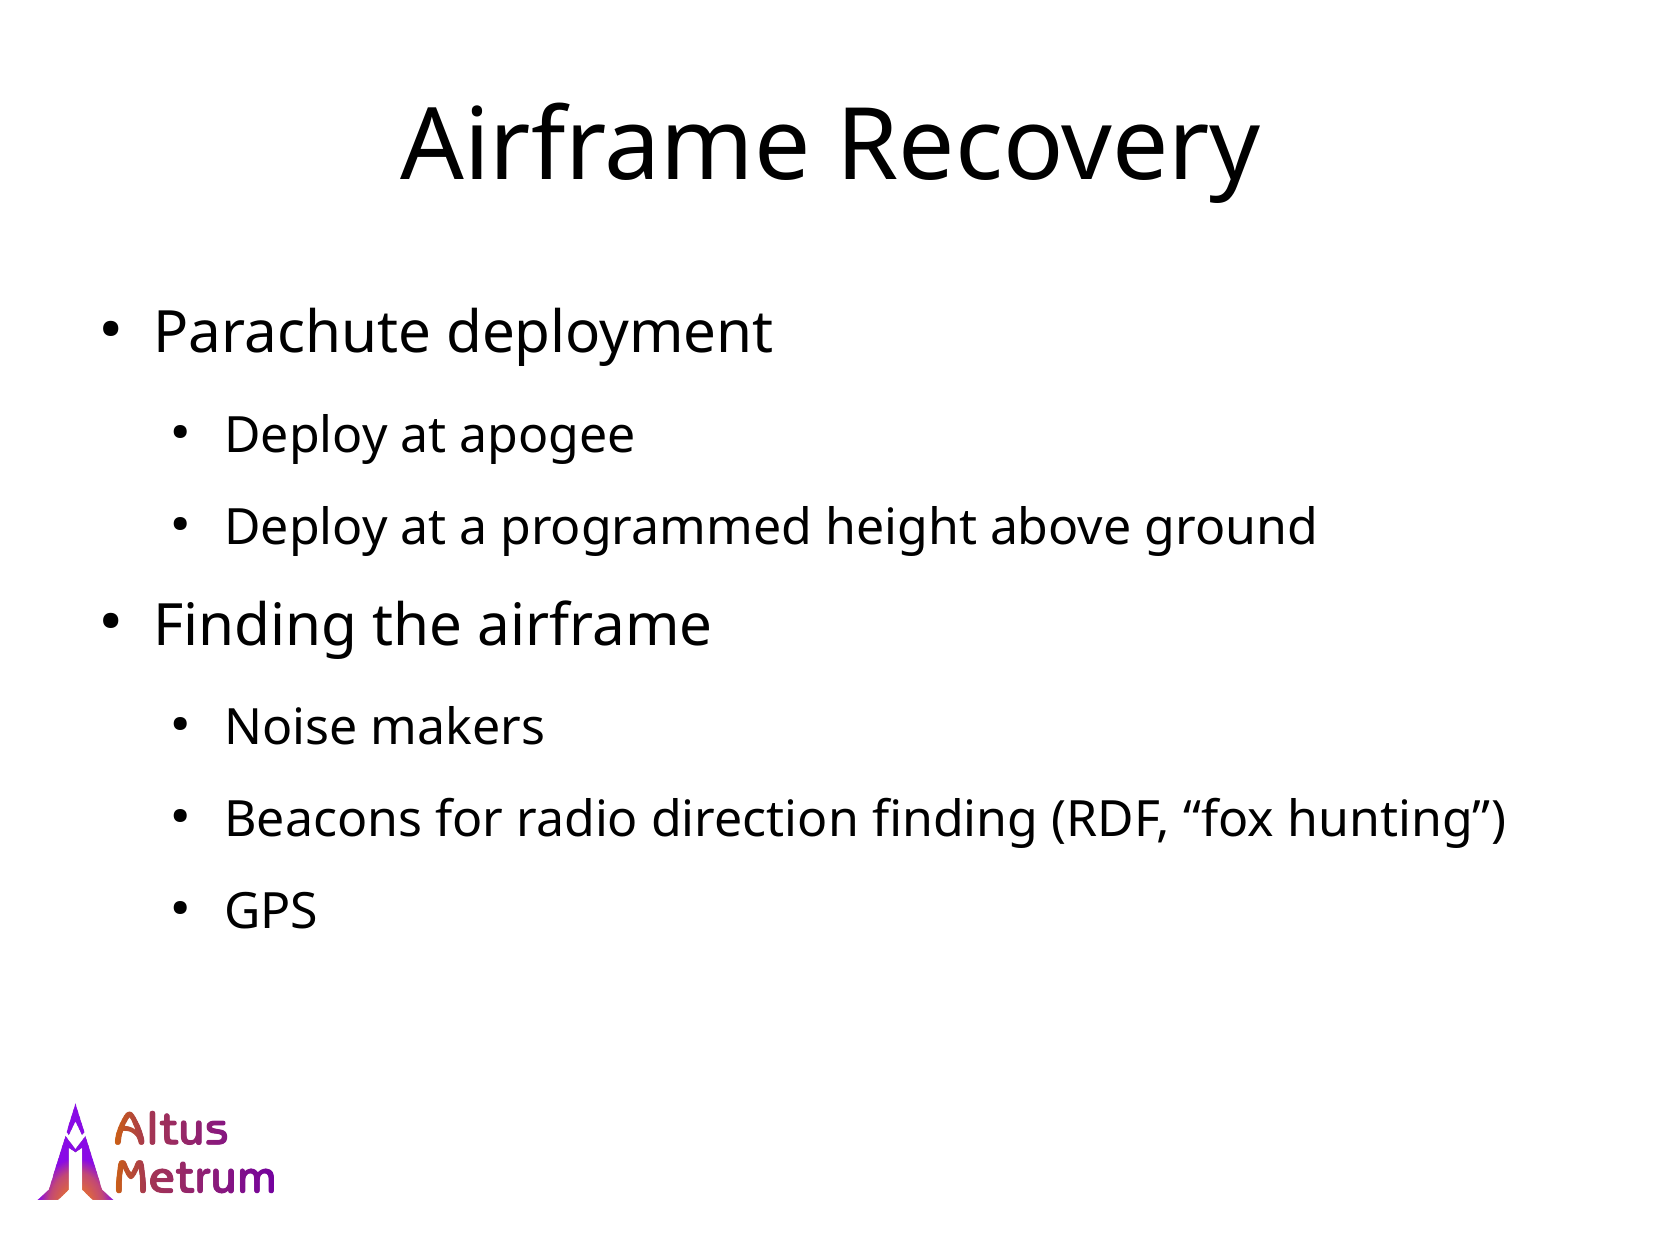

# Airframe Recovery
Parachute deployment
Deploy at apogee
Deploy at a programmed height above ground
Finding the airframe
Noise makers
Beacons for radio direction finding (RDF, “fox hunting”)
GPS